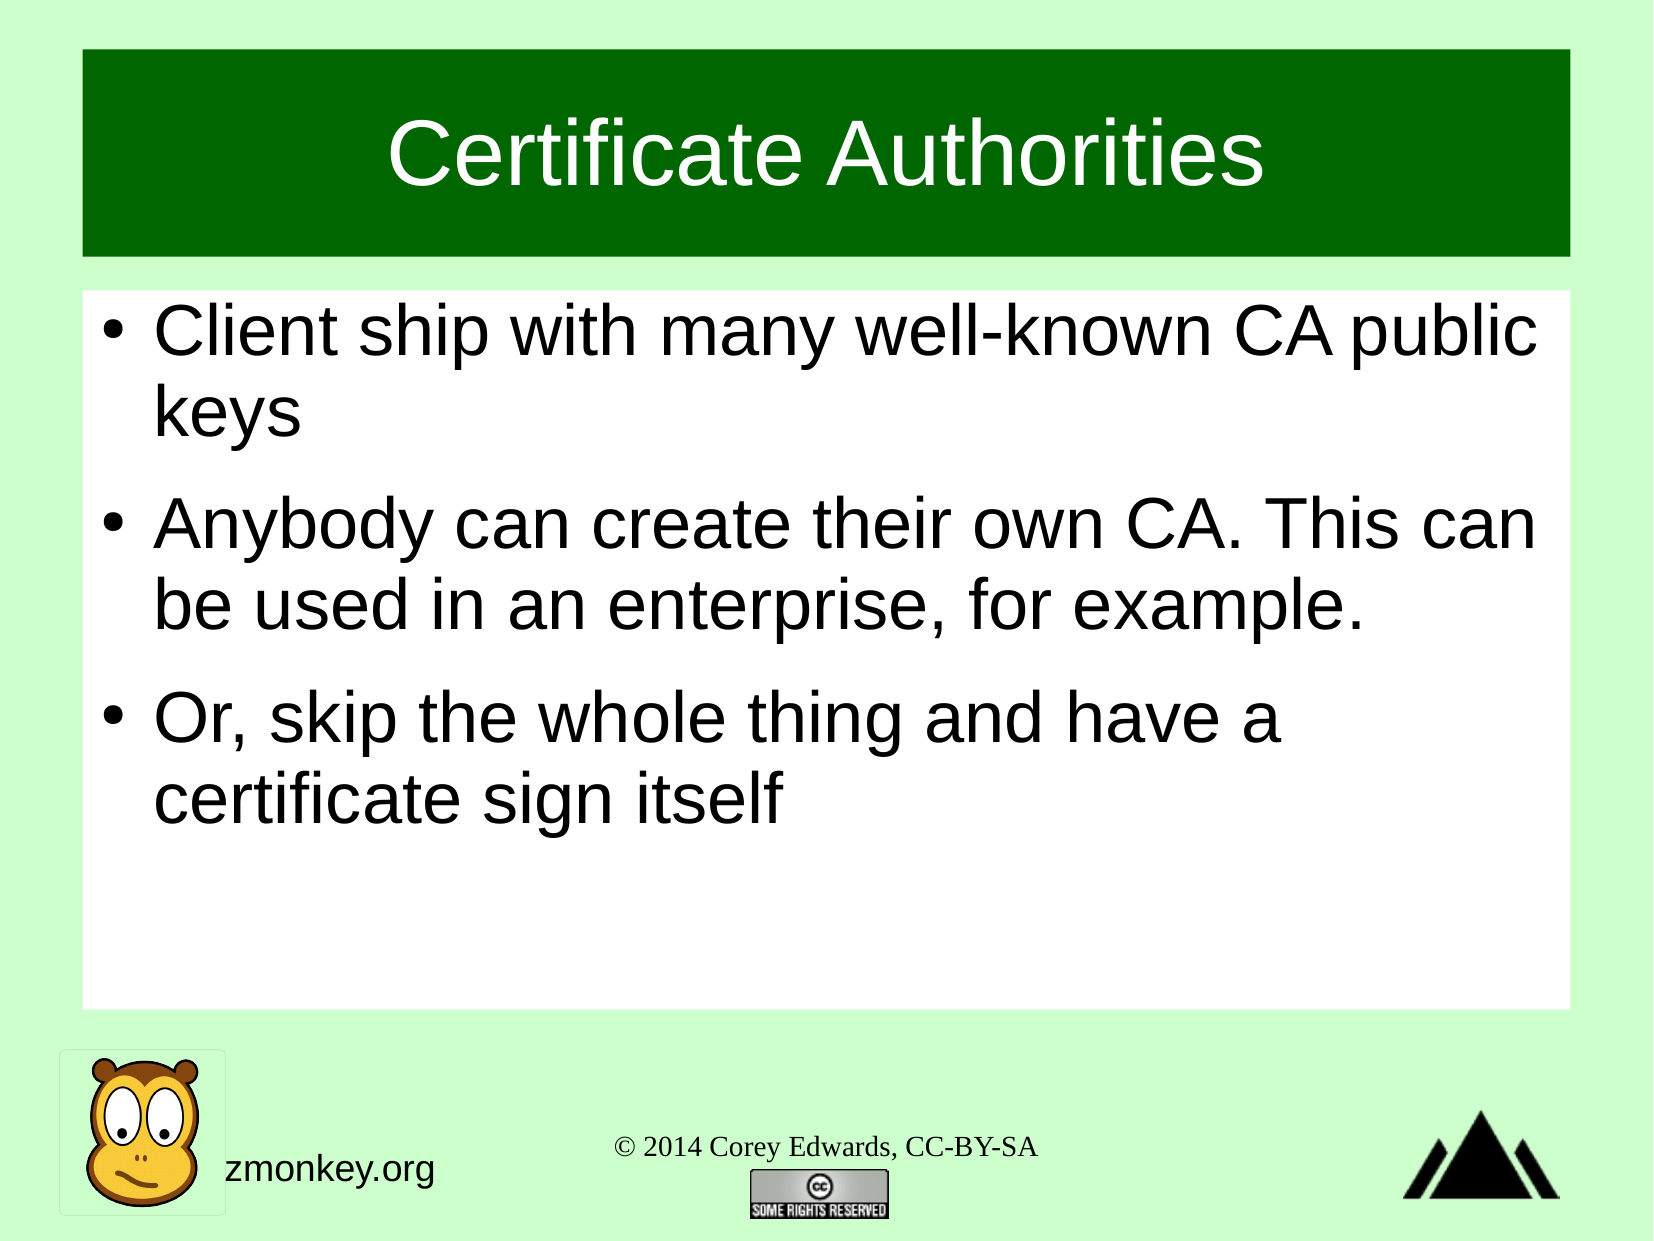

# Certificate Authorities
Client ship with many well-known CA public keys
Anybody can create their own CA. This can be used in an enterprise, for example.
Or, skip the whole thing and have a certificate sign itself